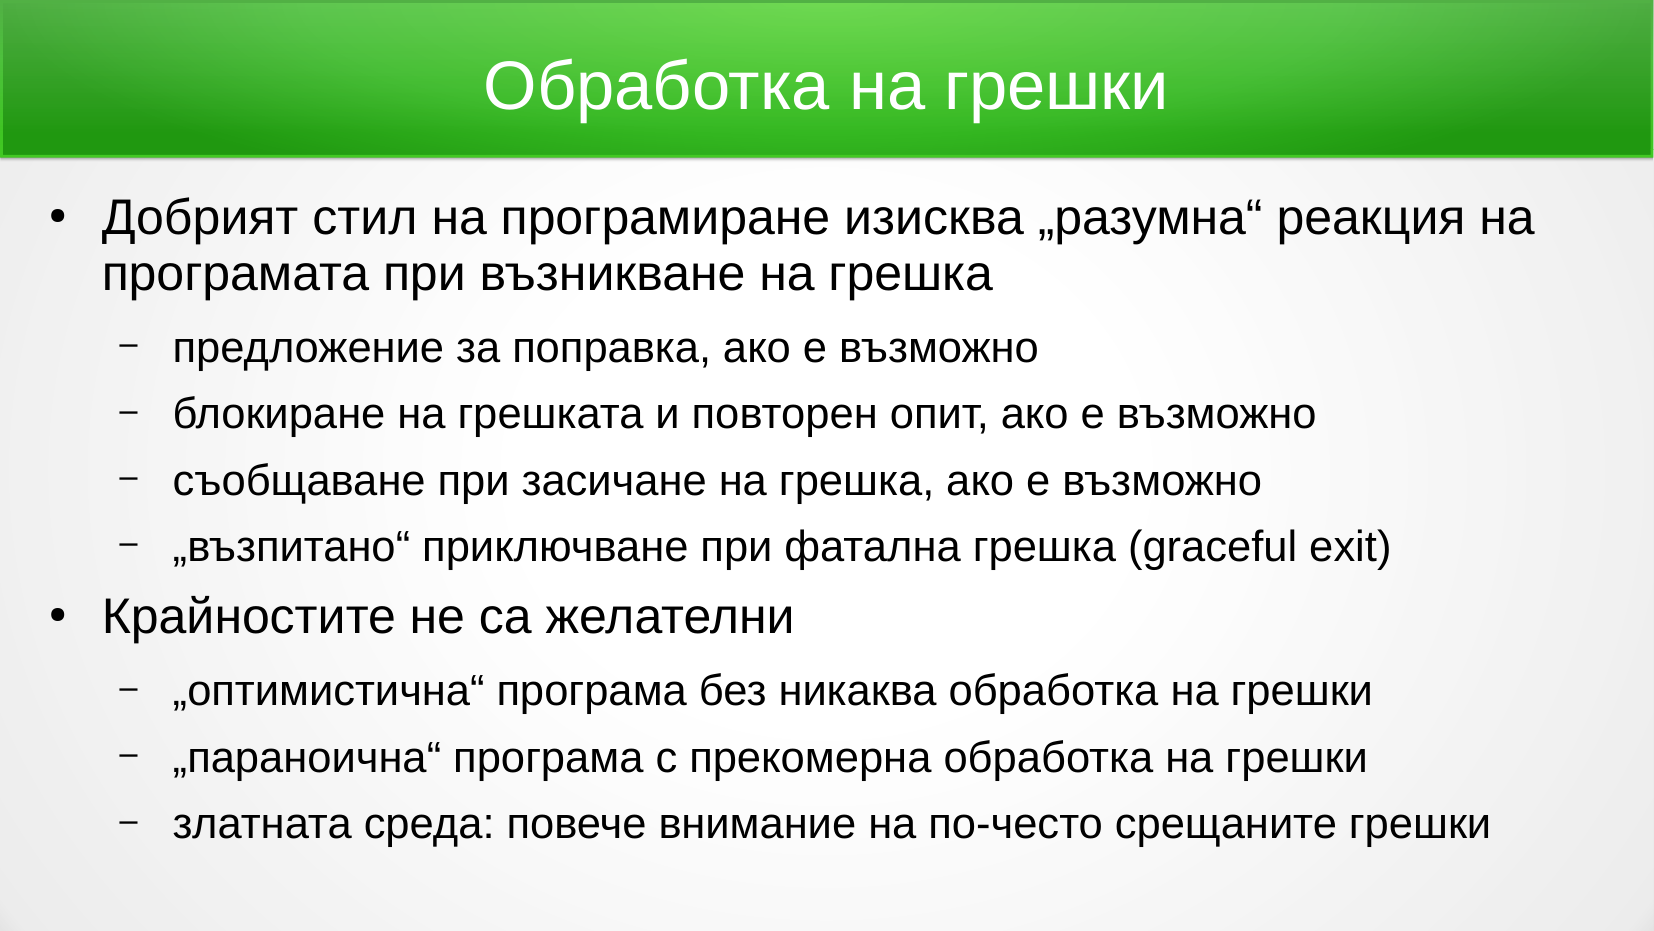

# Обработка на грешки
Добрият стил на програмиране изисква „разумна“ реакция на програмата при възникване на грешка
предложение за поправка, ако е възможно
блокиране на грешката и повторен опит, ако е възможно
съобщаване при засичане на грешка, ако е възможно
„възпитано“ приключване при фатална грешка (graceful exit)
Крайностите не са желателни
„оптимистична“ програма без никаква обработка на грешки
„параноична“ програма с прекомерна обработка на грешки
златната среда: повече внимание на по-често срещаните грешки